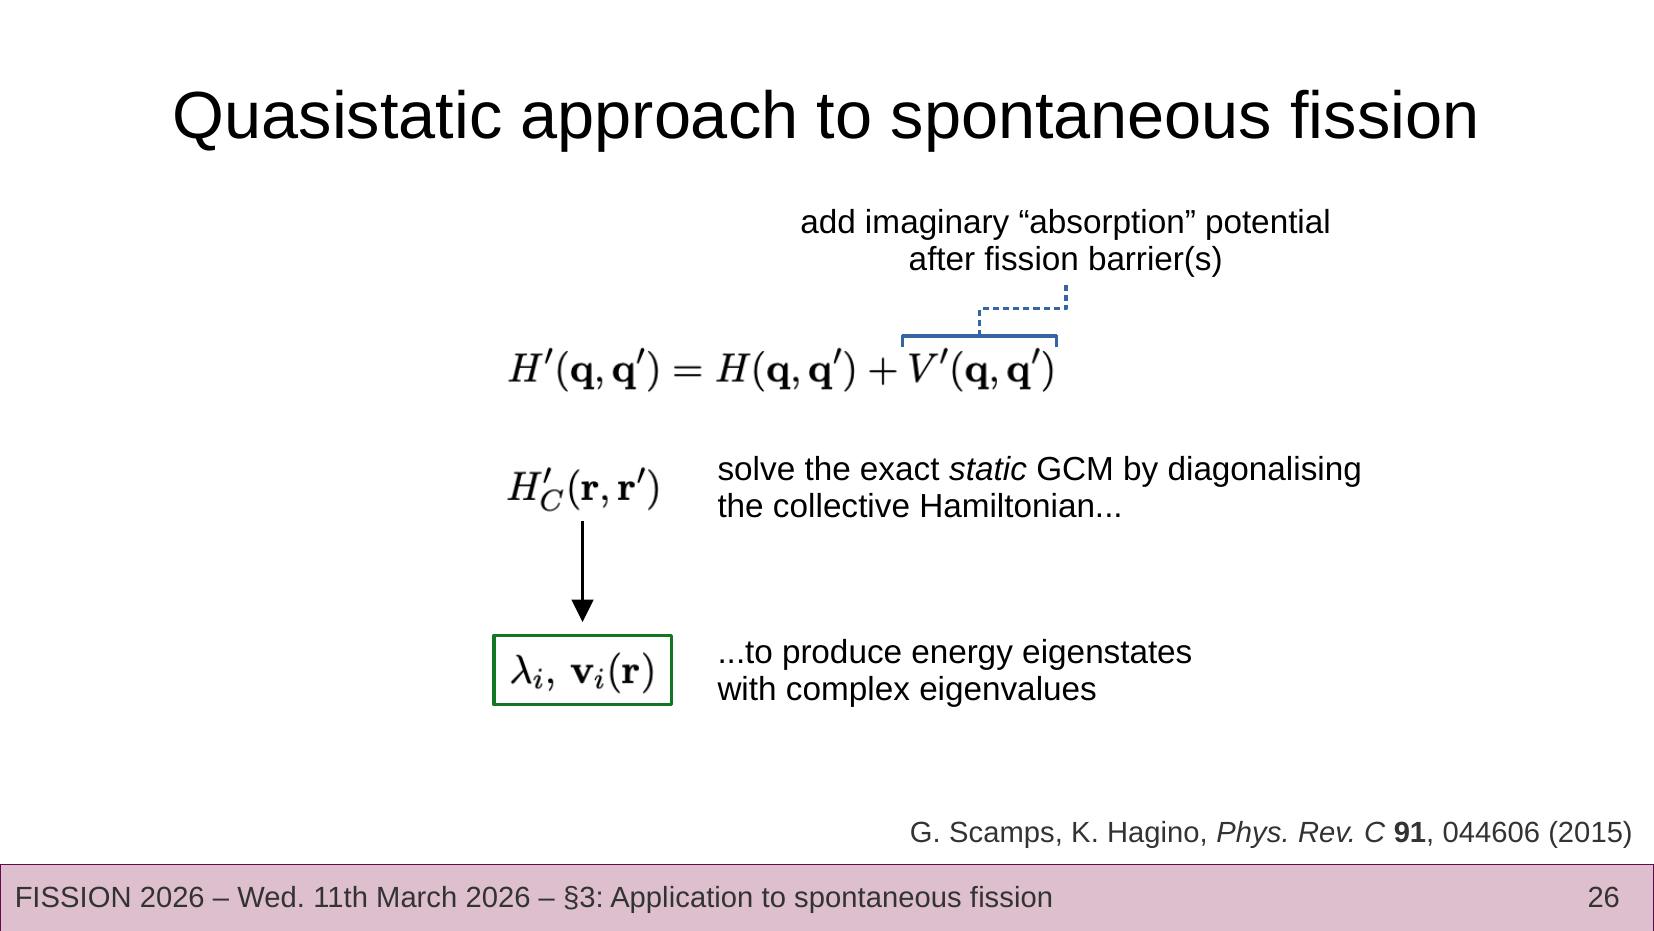

# Quasistatic approach to spontaneous fission
add imaginary “absorption” potential
after fission barrier(s)
solve the exact static GCM by diagonalising the collective Hamiltonian...
...to produce energy eigenstates with complex eigenvalues
G. Scamps, K. Hagino, Phys. Rev. C 91, 044606 (2015)
FISSION 2026 – Wed. 11th March 2026 – §3: Application to spontaneous fission